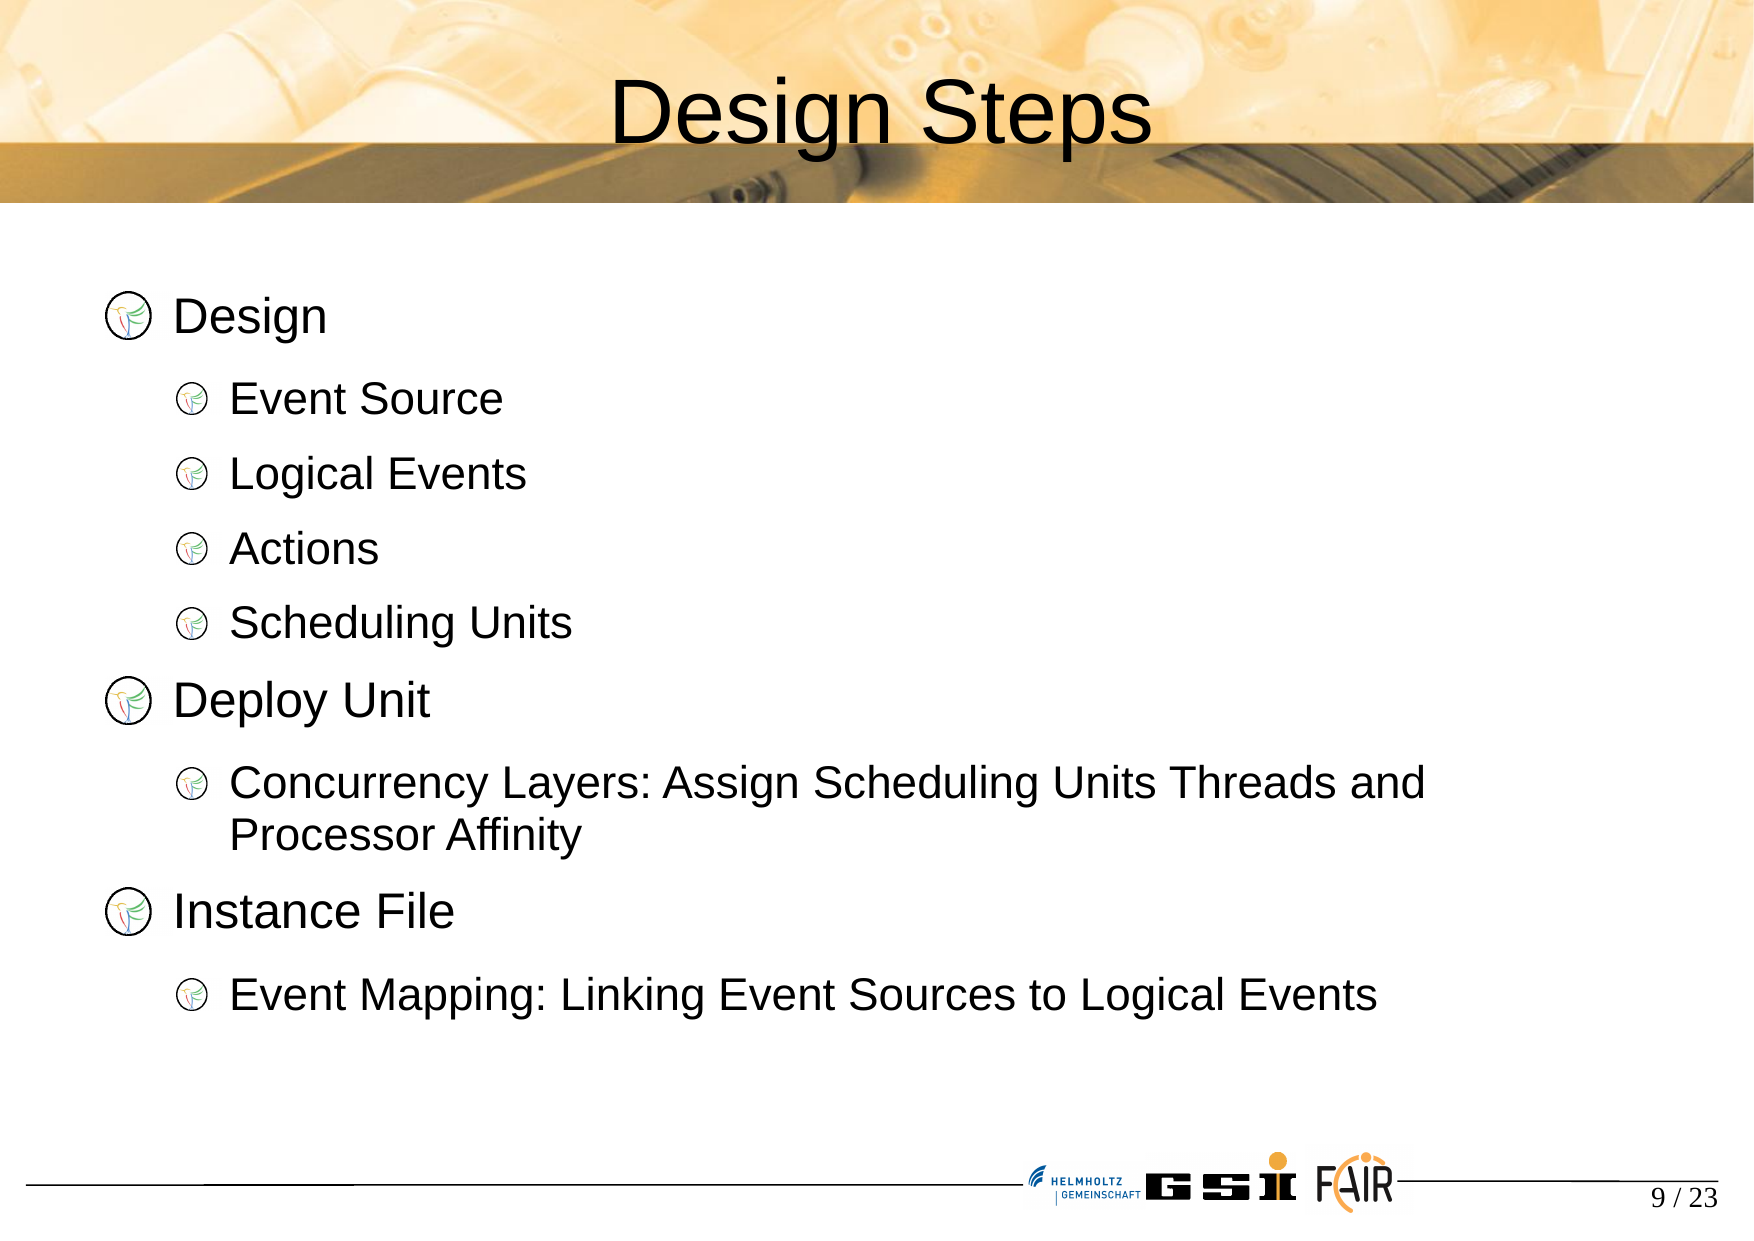

# Design Steps
Design
Event Source
Logical Events
Actions
Scheduling Units
Deploy Unit
Concurrency Layers: Assign Scheduling Units Threads and Processor Affinity
Instance File
Event Mapping: Linking Event Sources to Logical Events
9